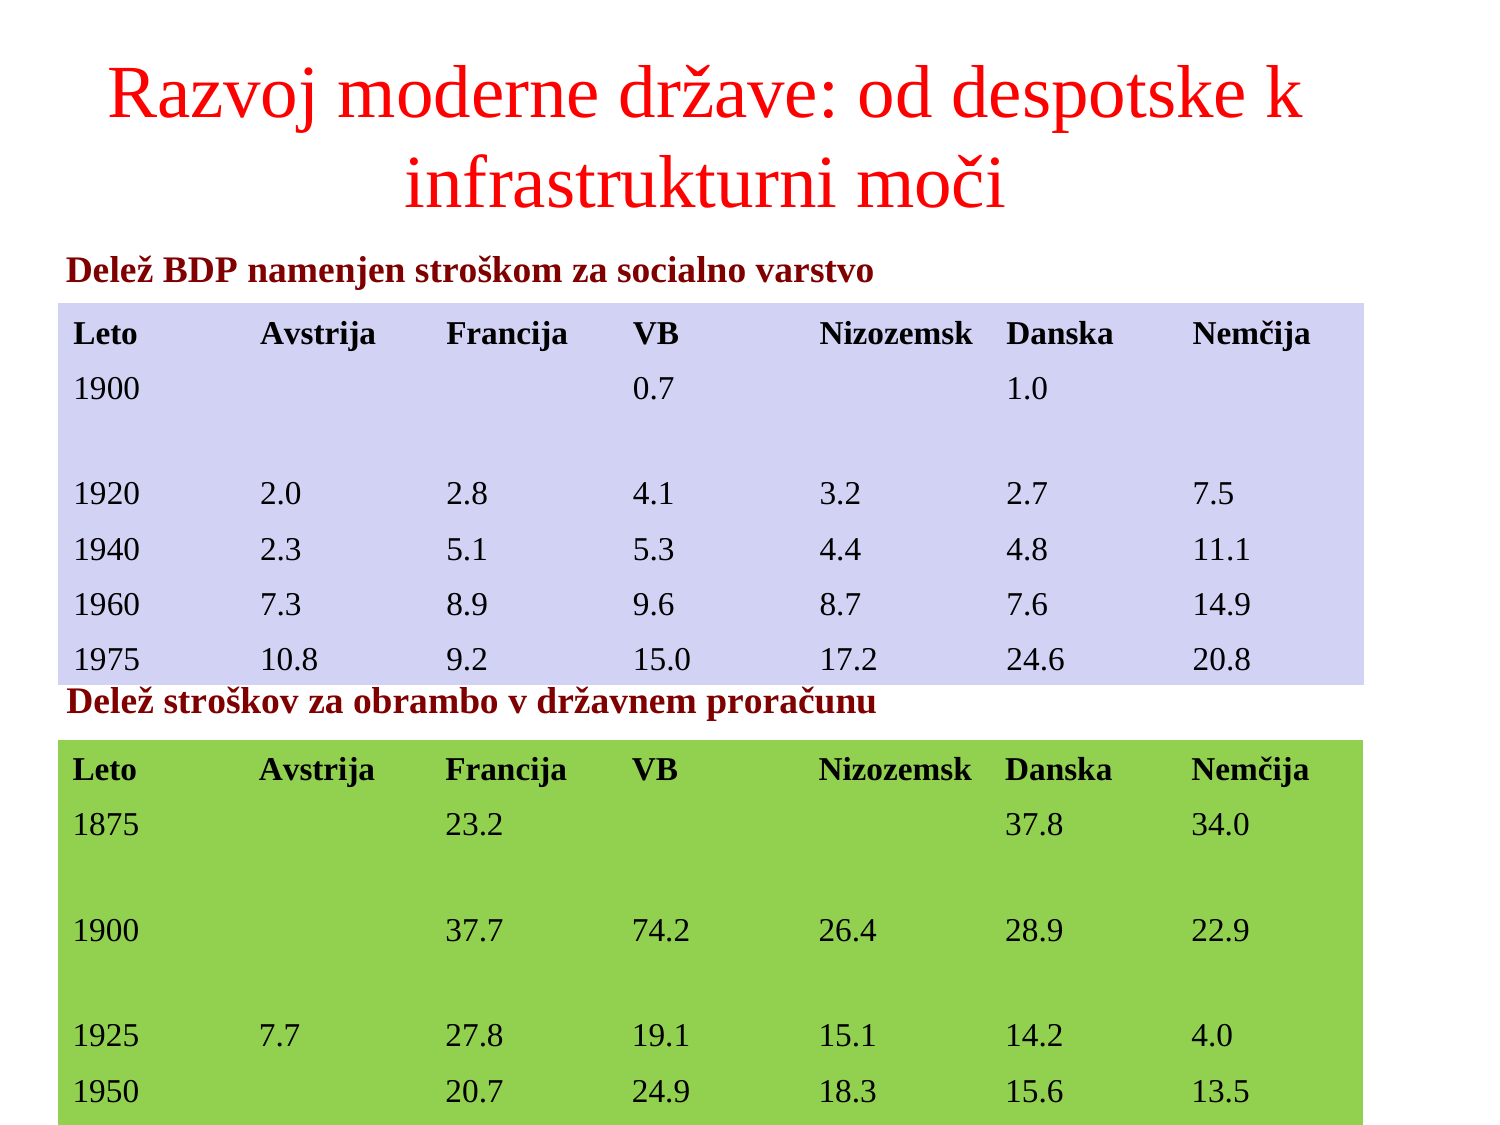

Razvoj moderne države: od despotske k infrastrukturni moči
Delež BDP namenjen stroškom za socialno varstvo
| Leto | Avstrija | Francija | VB | Nizozemsk | Danska | Nemčija |
| --- | --- | --- | --- | --- | --- | --- |
| 1900 | | | 0.7 | | 1.0 | |
| 1920 | 2.0 | 2.8 | 4.1 | 3.2 | 2.7 | 7.5 |
| 1940 | 2.3 | 5.1 | 5.3 | 4.4 | 4.8 | 11.1 |
| 1960 | 7.3 | 8.9 | 9.6 | 8.7 | 7.6 | 14.9 |
| 1975 | 10.8 | 9.2 | 15.0 | 17.2 | 24.6 | 20.8 |
Delež stroškov za obrambo v državnem proračunu
| Leto | Avstrija | Francija | VB | Nizozemsk | Danska | Nemčija |
| --- | --- | --- | --- | --- | --- | --- |
| 1875 | | 23.2 | | | 37.8 | 34.0 |
| 1900 | | 37.7 | 74.2 | 26.4 | 28.9 | 22.9 |
| 1925 | 7.7 | 27.8 | 19.1 | 15.1 | 14.2 | 4.0 |
| 1950 | | 20.7 | 24.9 | 18.3 | 15.6 | 13.5 |
| 1975 | 4.9 | 17.9 | 14.7 | 11.3 | 7.4 | 6.4 |